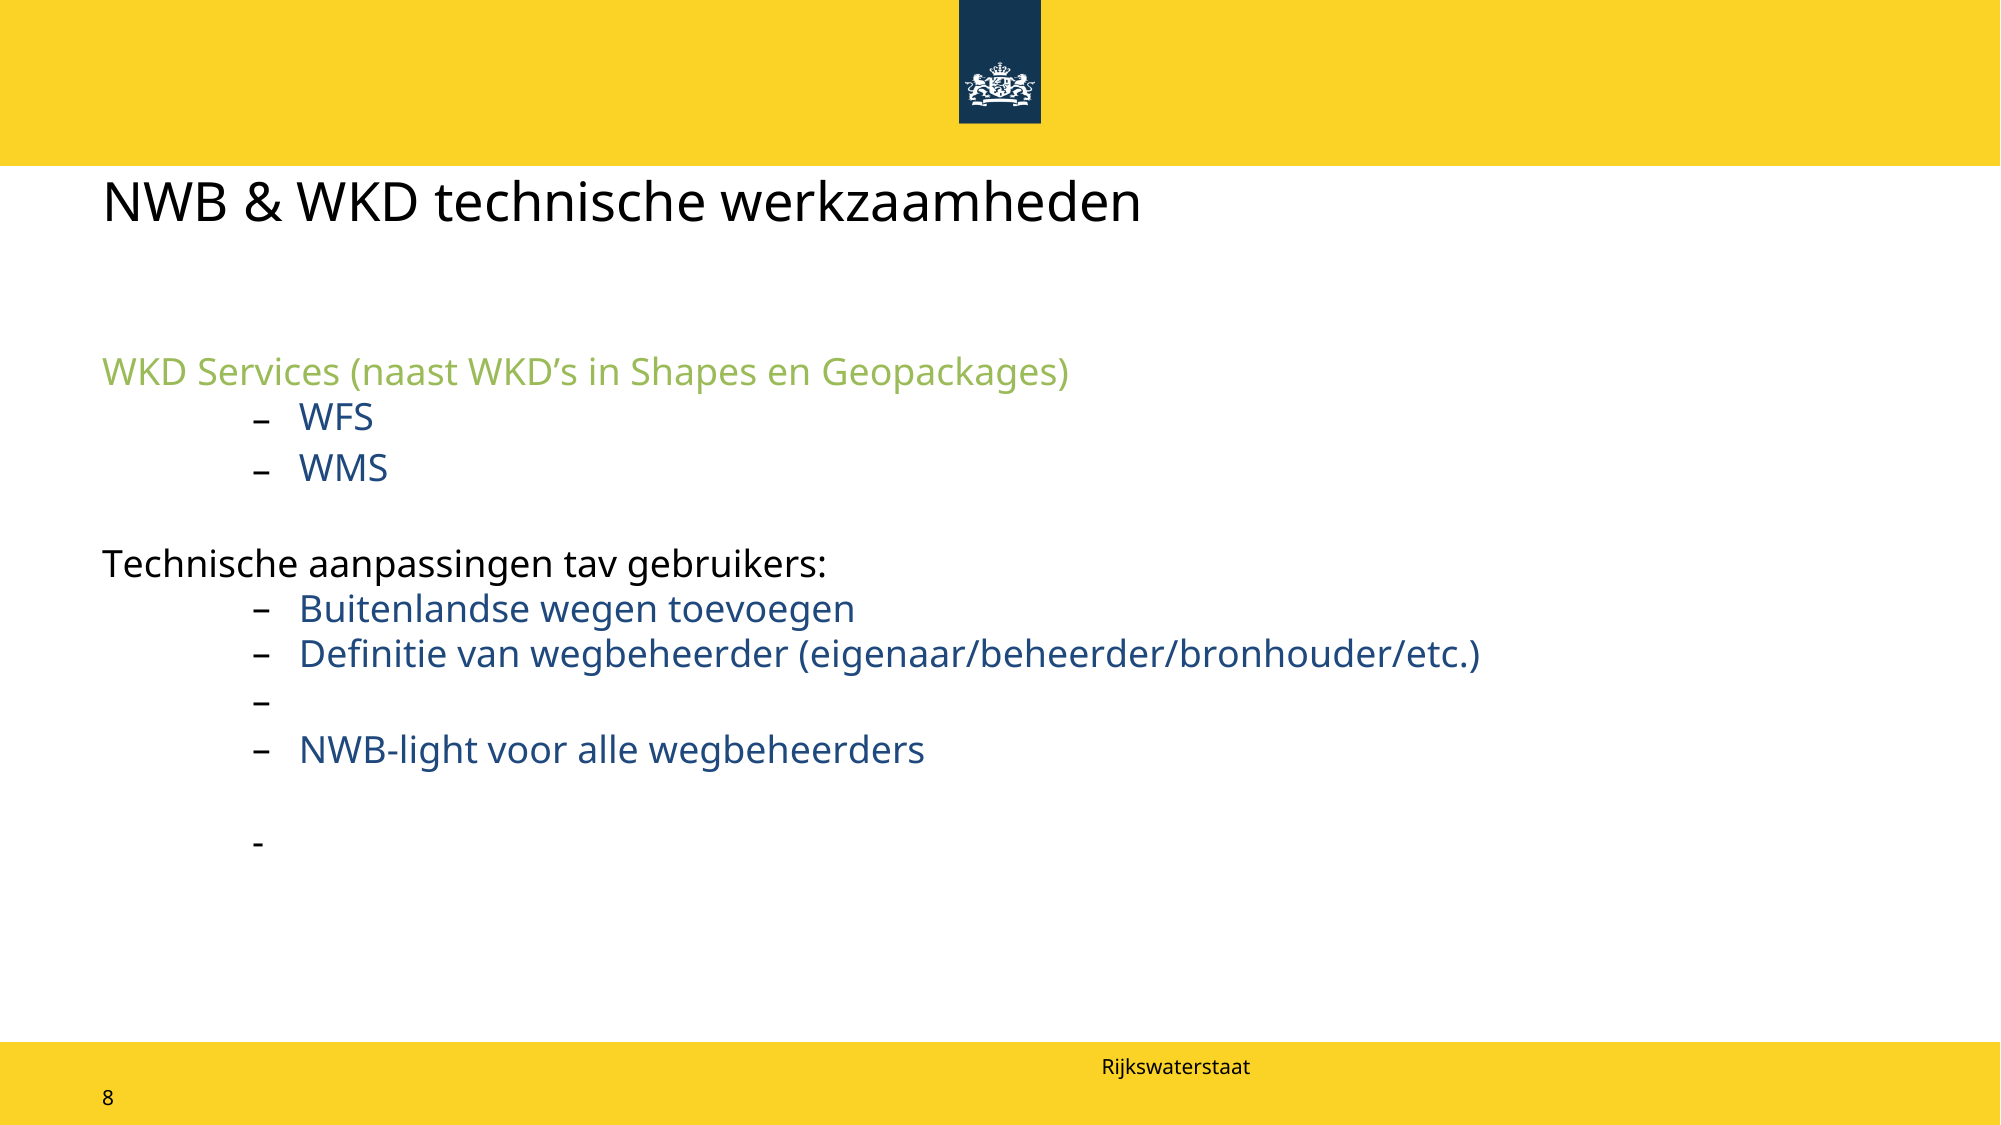

# NWB & WKD technische werkzaamheden
WKD Services (naast WKD’s in Shapes en Geopackages)
WFS
WMS
Technische aanpassingen tav gebruikers:
Buitenlandse wegen toevoegen
Definitie van wegbeheerder (eigenaar/beheerder/bronhouder/etc.)
NWB-light voor alle wegbeheerders